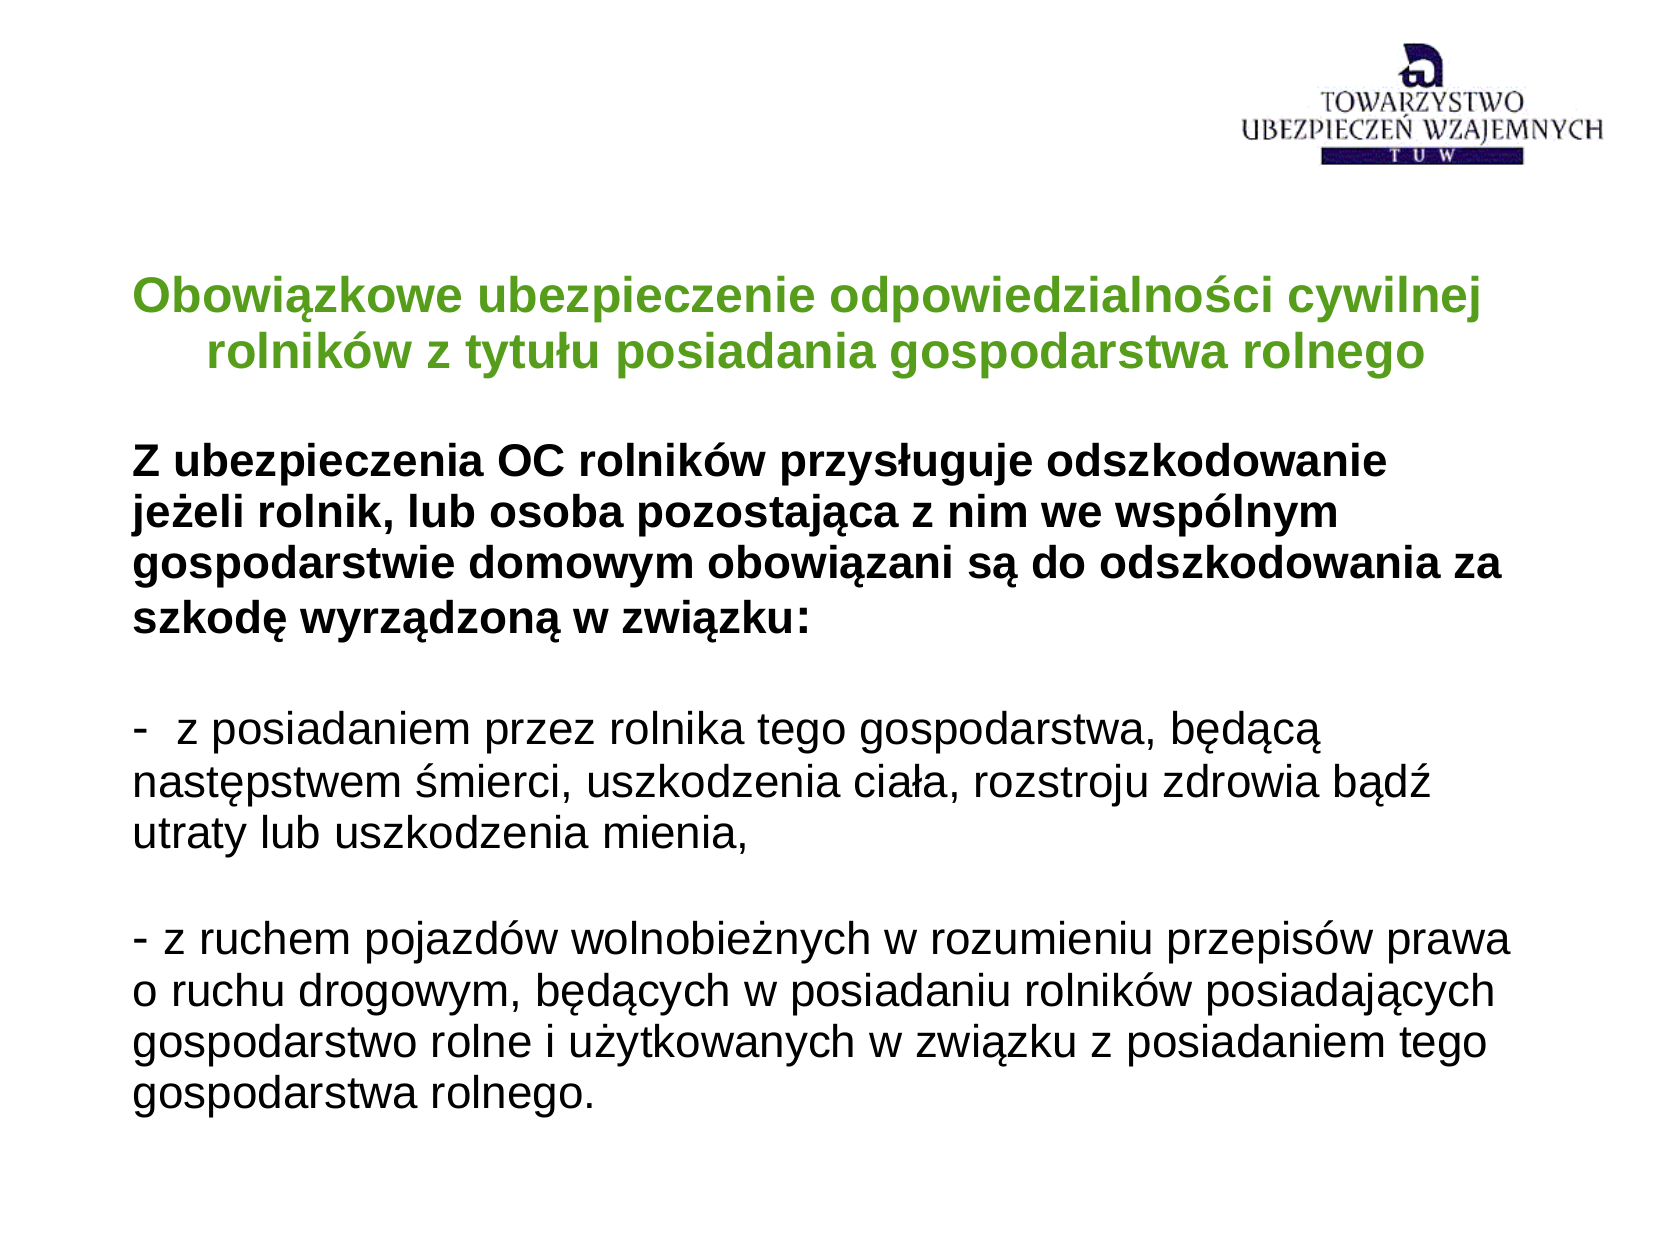

Obowiązkowe ubezpieczenie odpowiedzialności cywilnej 	rolników z tytułu posiadania gospodarstwa rolnego
Z ubezpieczenia OC rolników przysługuje odszkodowanie
jeżeli rolnik, lub osoba pozostająca z nim we wspólnym gospodarstwie domowym obowiązani są do odszkodowania za szkodę wyrządzoną w związku:
- z posiadaniem przez rolnika tego gospodarstwa, będącą następstwem śmierci, uszkodzenia ciała, rozstroju zdrowia bądź utraty lub uszkodzenia mienia,
- z ruchem pojazdów wolnobieżnych w rozumieniu przepisów prawa o ruchu drogowym, będących w posiadaniu rolników posiadających gospodarstwo rolne i użytkowanych w związku z posiadaniem tego gospodarstwa rolnego.